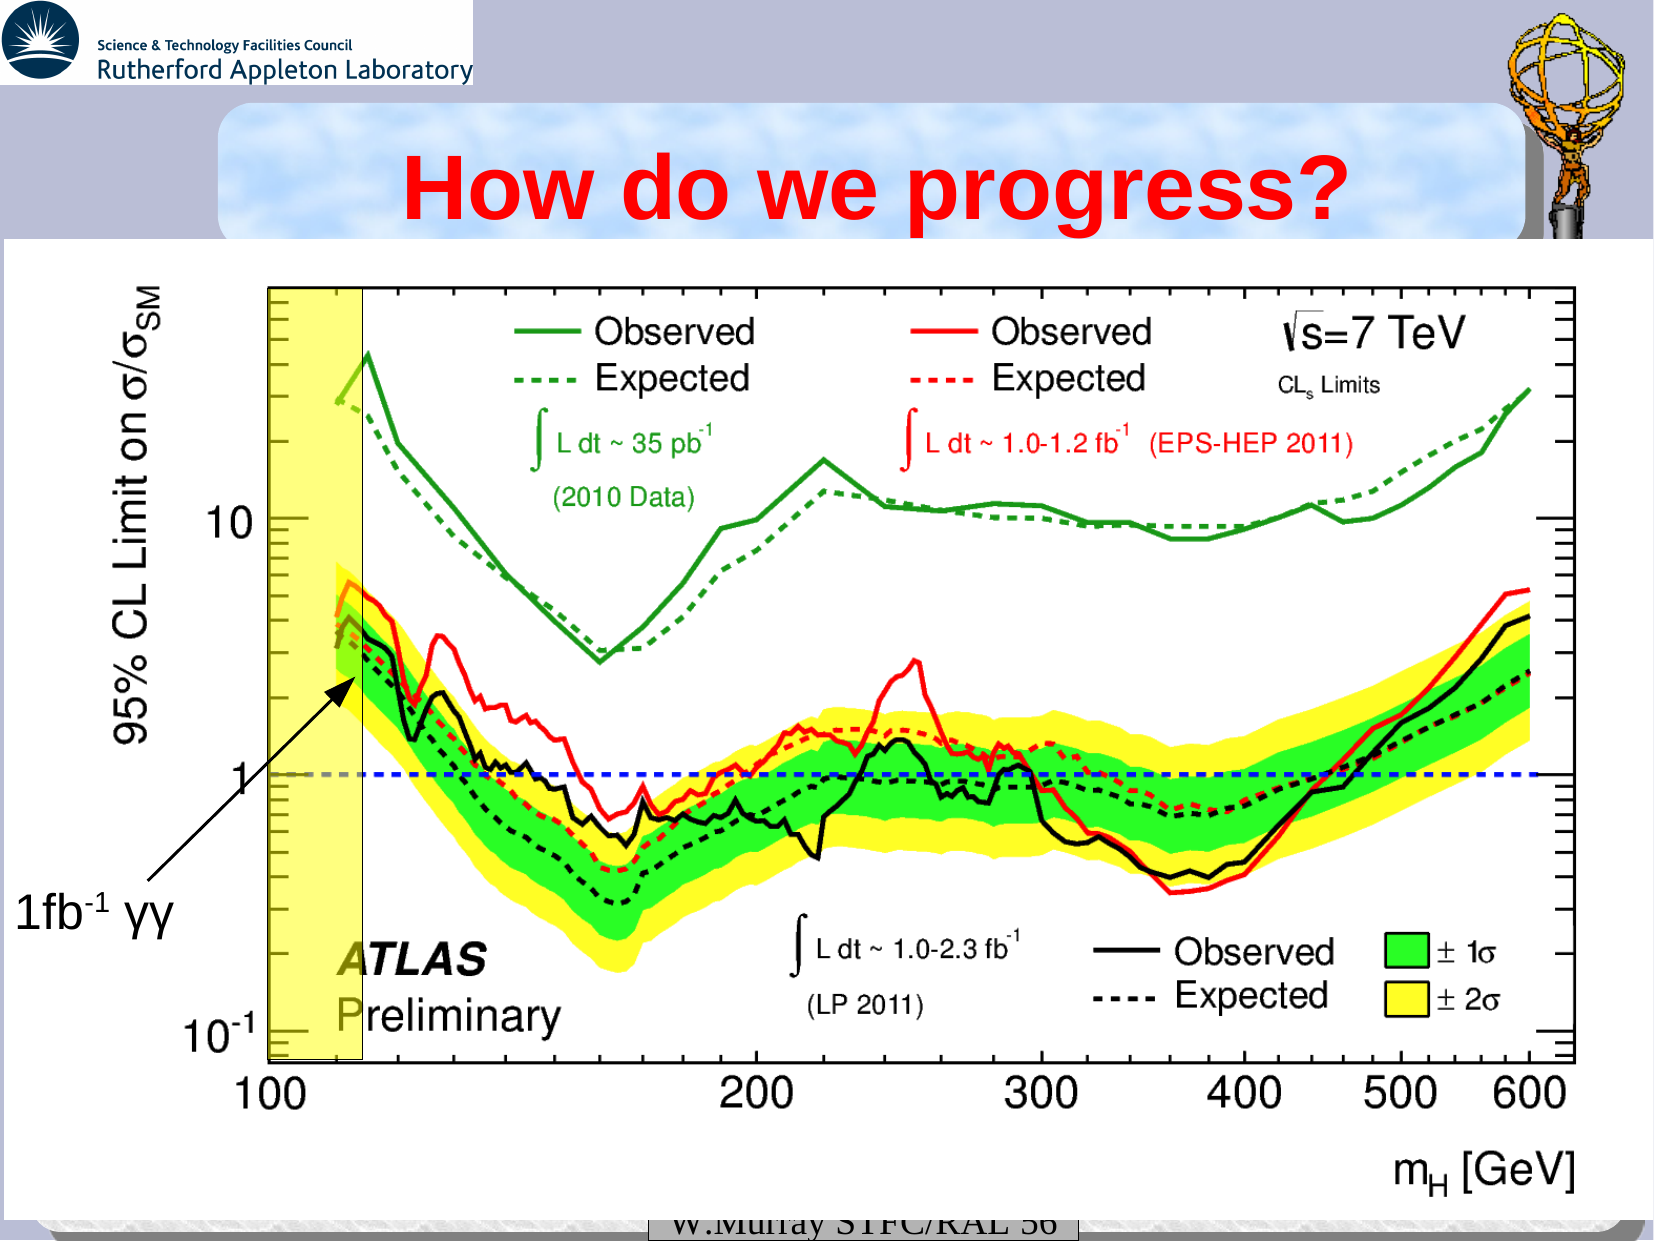

# How do we progress?
1fb-1 γγ